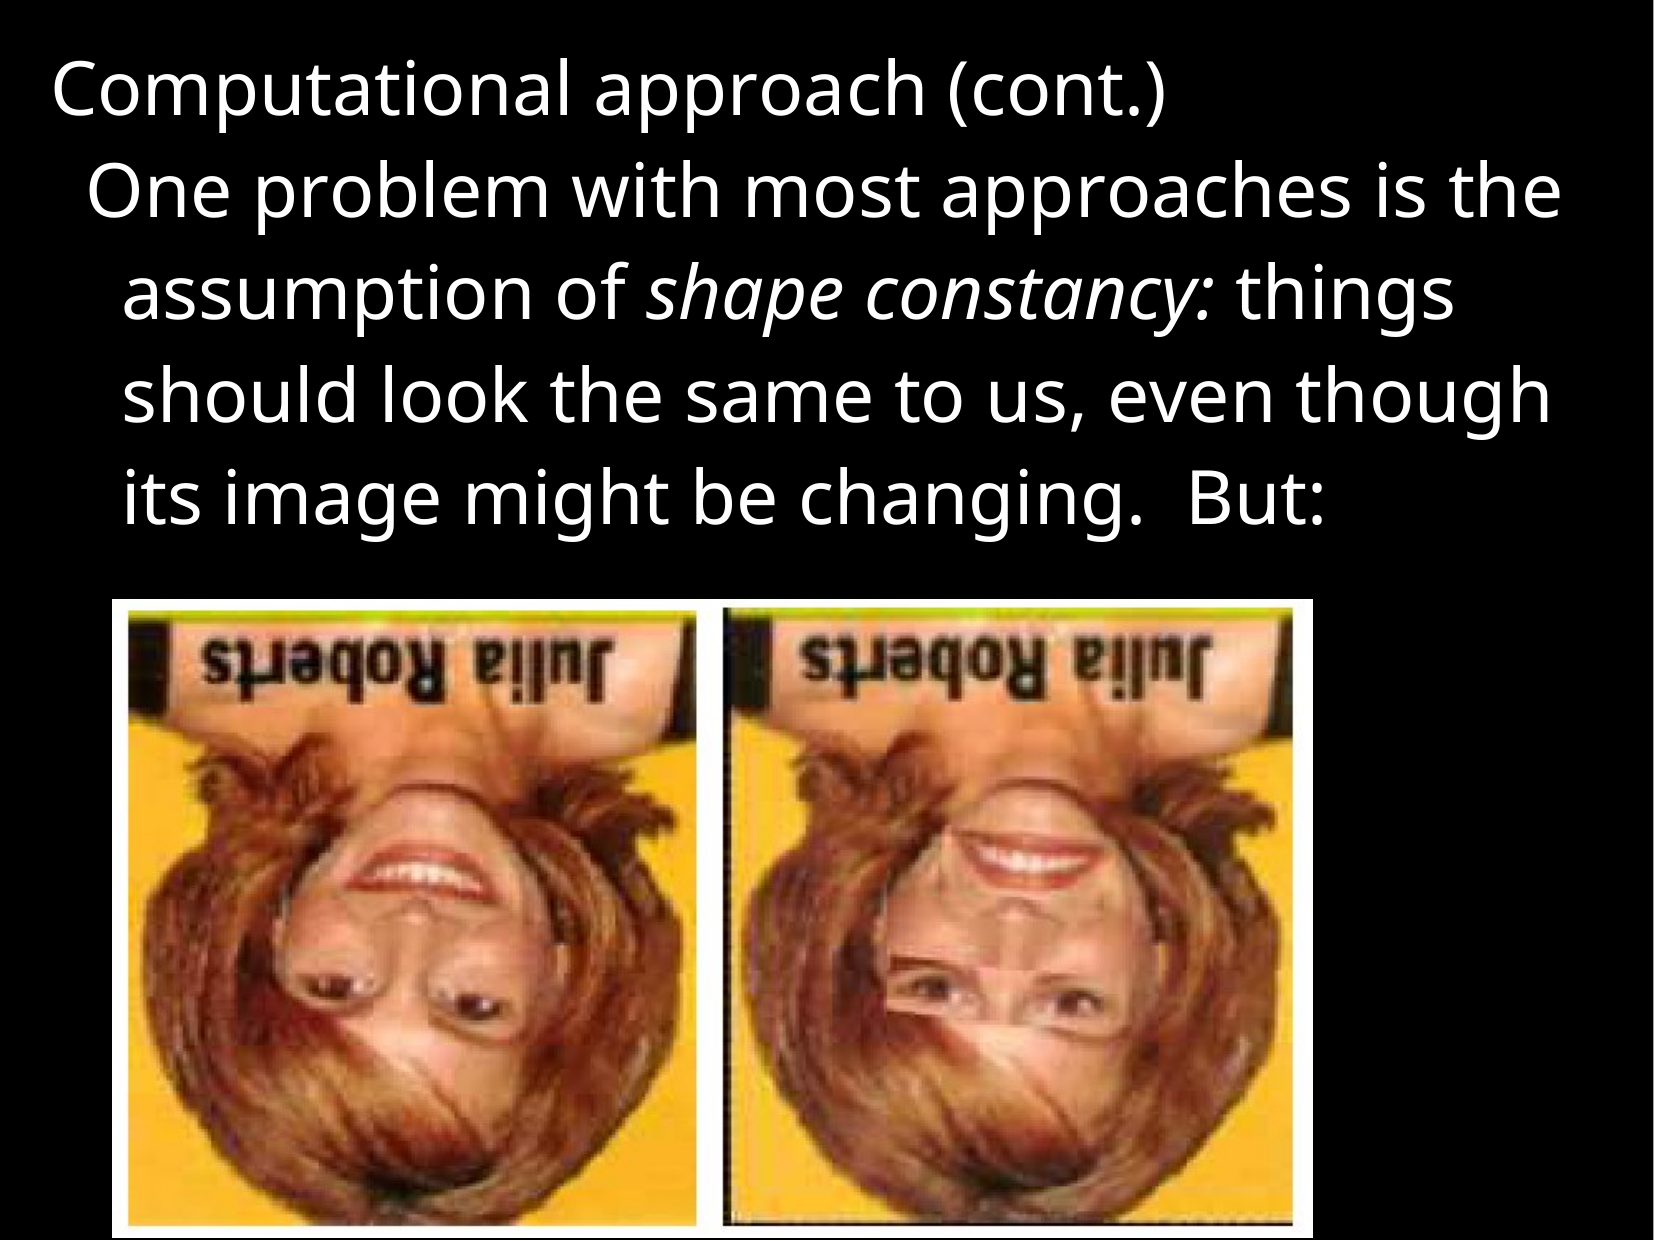

Computational approach (cont.)
One problem with most approaches is the assumption of shape constancy: things should look the same to us, even though its image might be changing. But: